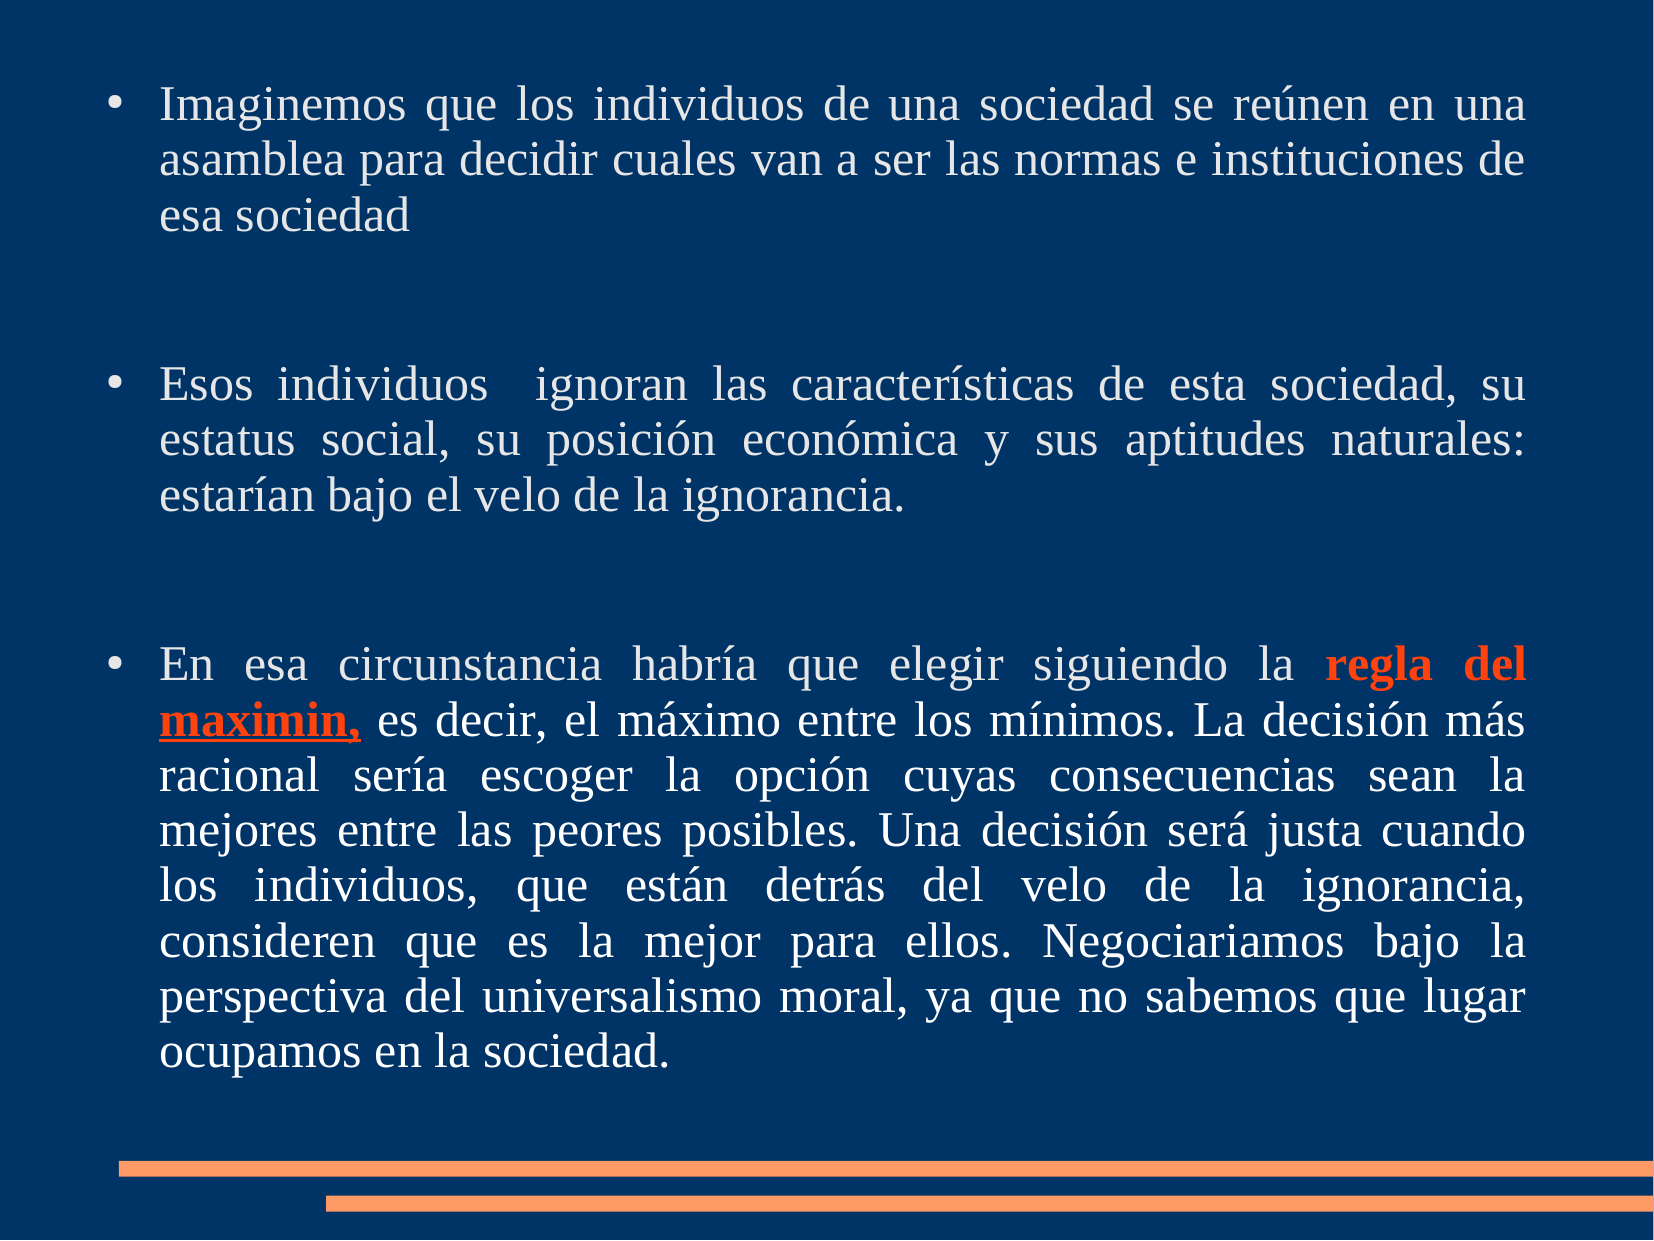

# Imaginemos que los individuos de una sociedad se reúnen en una asamblea para decidir cuales van a ser las normas e instituciones de esa sociedad
Esos individuos ignoran las características de esta sociedad, su estatus social, su posición económica y sus aptitudes naturales: estarían bajo el velo de la ignorancia.
En esa circunstancia habría que elegir siguiendo la regla del maximin, es decir, el máximo entre los mínimos. La decisión más racional sería escoger la opción cuyas consecuencias sean la mejores entre las peores posibles. Una decisión será justa cuando los individuos, que están detrás del velo de la ignorancia, consideren que es la mejor para ellos. Negociariamos bajo la perspectiva del universalismo moral, ya que no sabemos que lugar ocupamos en la sociedad.